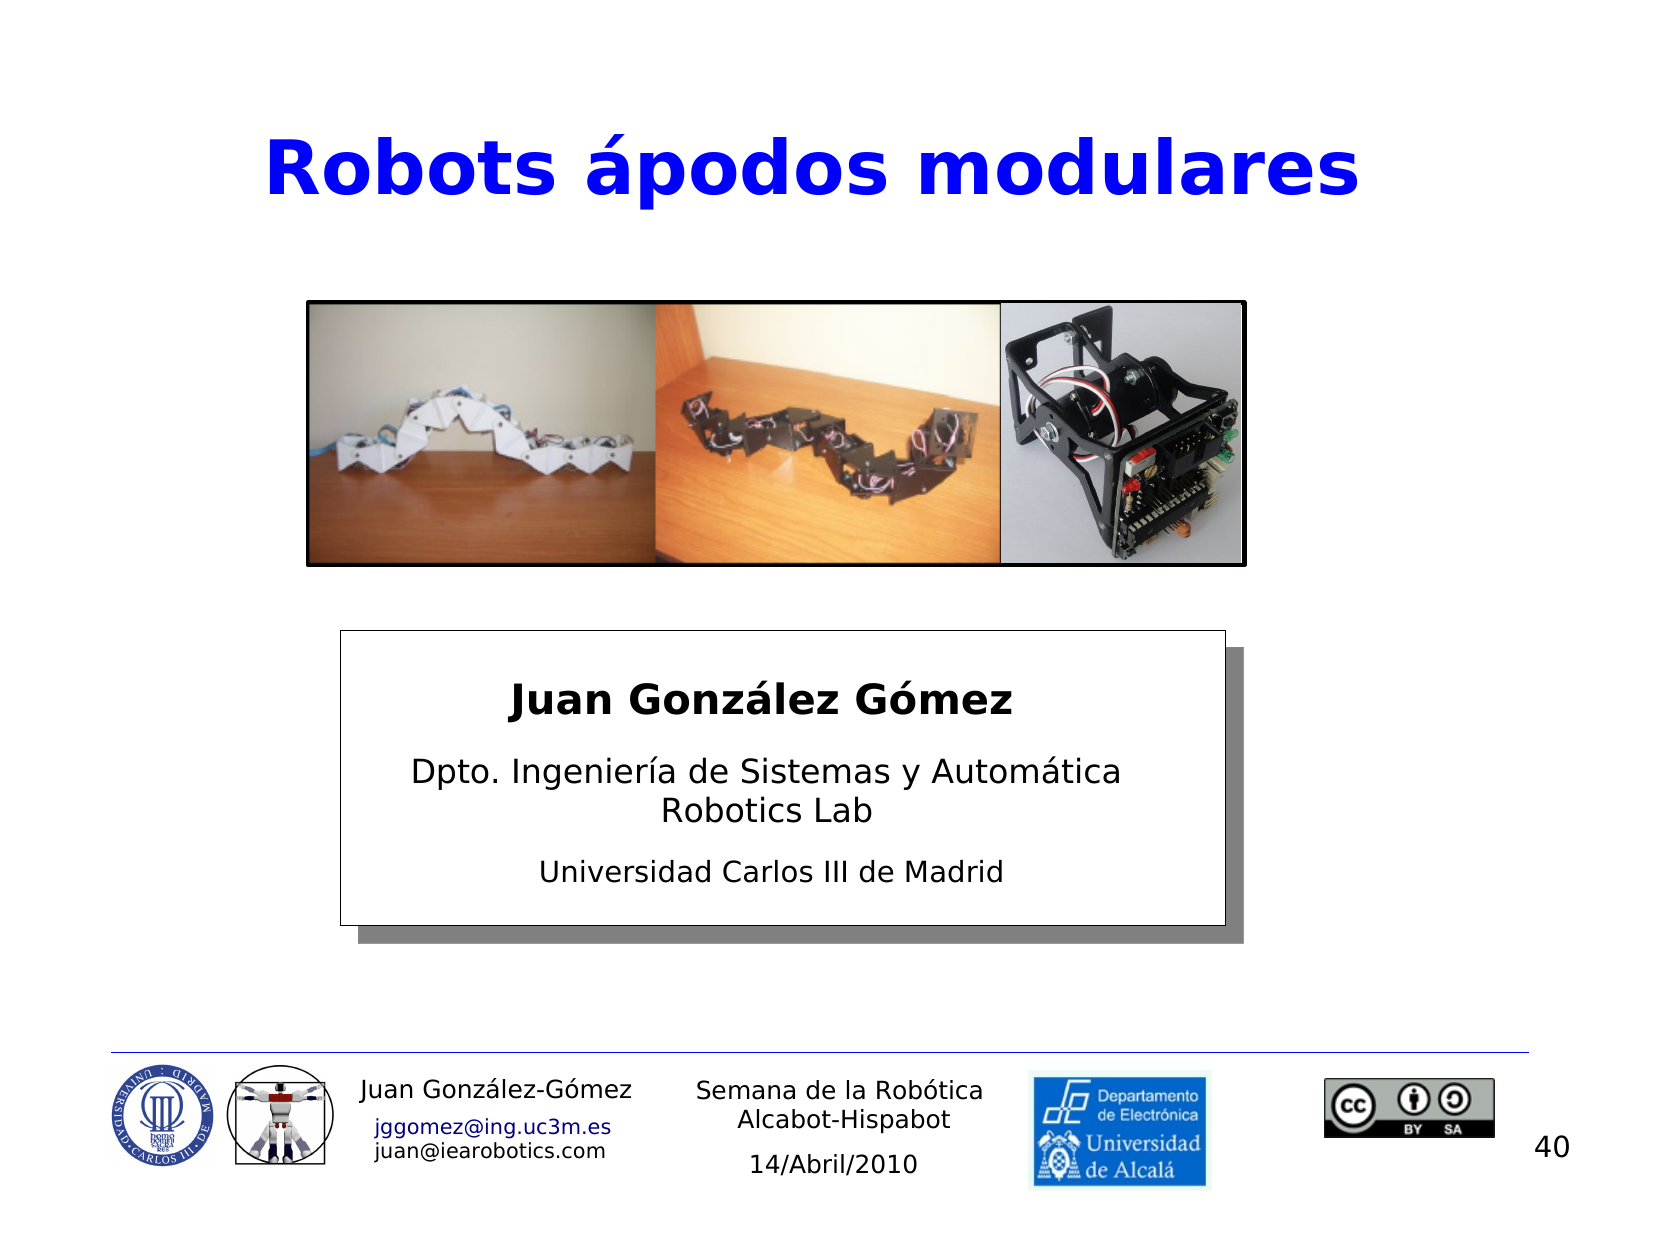

Robots ápodos modulares
Juan González Gómez
Dpto. Ingeniería de Sistemas y Automática
Robotics Lab
Universidad Carlos III de Madrid
Juan González-Gómez
Semana de la Robótica
 Alcabot-Hispabot
jggomez@ing.uc3m.es
juan@iearobotics.com
40
 14/Abril/2010